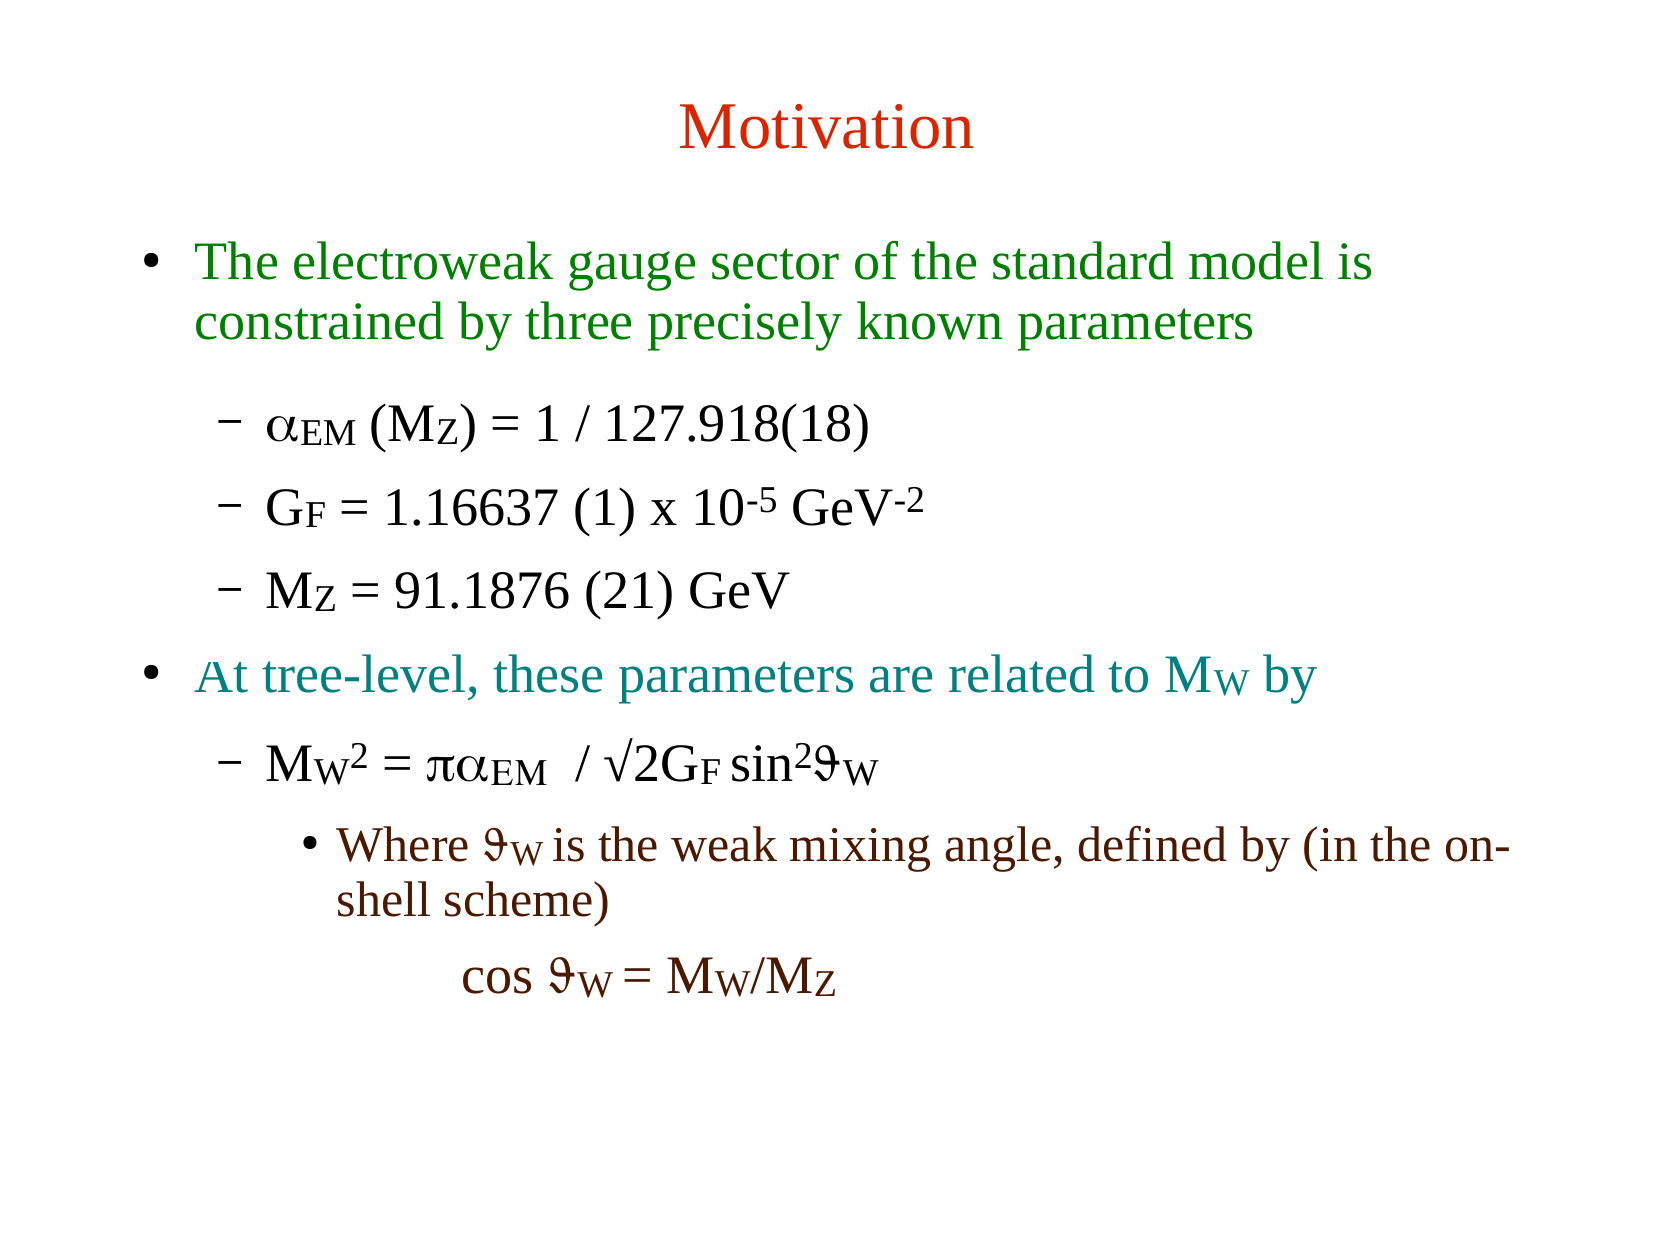

Motivation
# The electroweak gauge sector of the standard model is constrained by three precisely known parameters
αEM (MZ) = 1 / 127.918(18)
GF = 1.16637 (1) x 10-5 GeV-2
MZ = 91.1876 (21) GeV
At tree-level, these parameters are related to MW by
MW2 = παEM / √2GF sin2ϑW
Where ϑW is the weak mixing angle, defined by (in the on-shell scheme)
 cos ϑW = MW/MZ